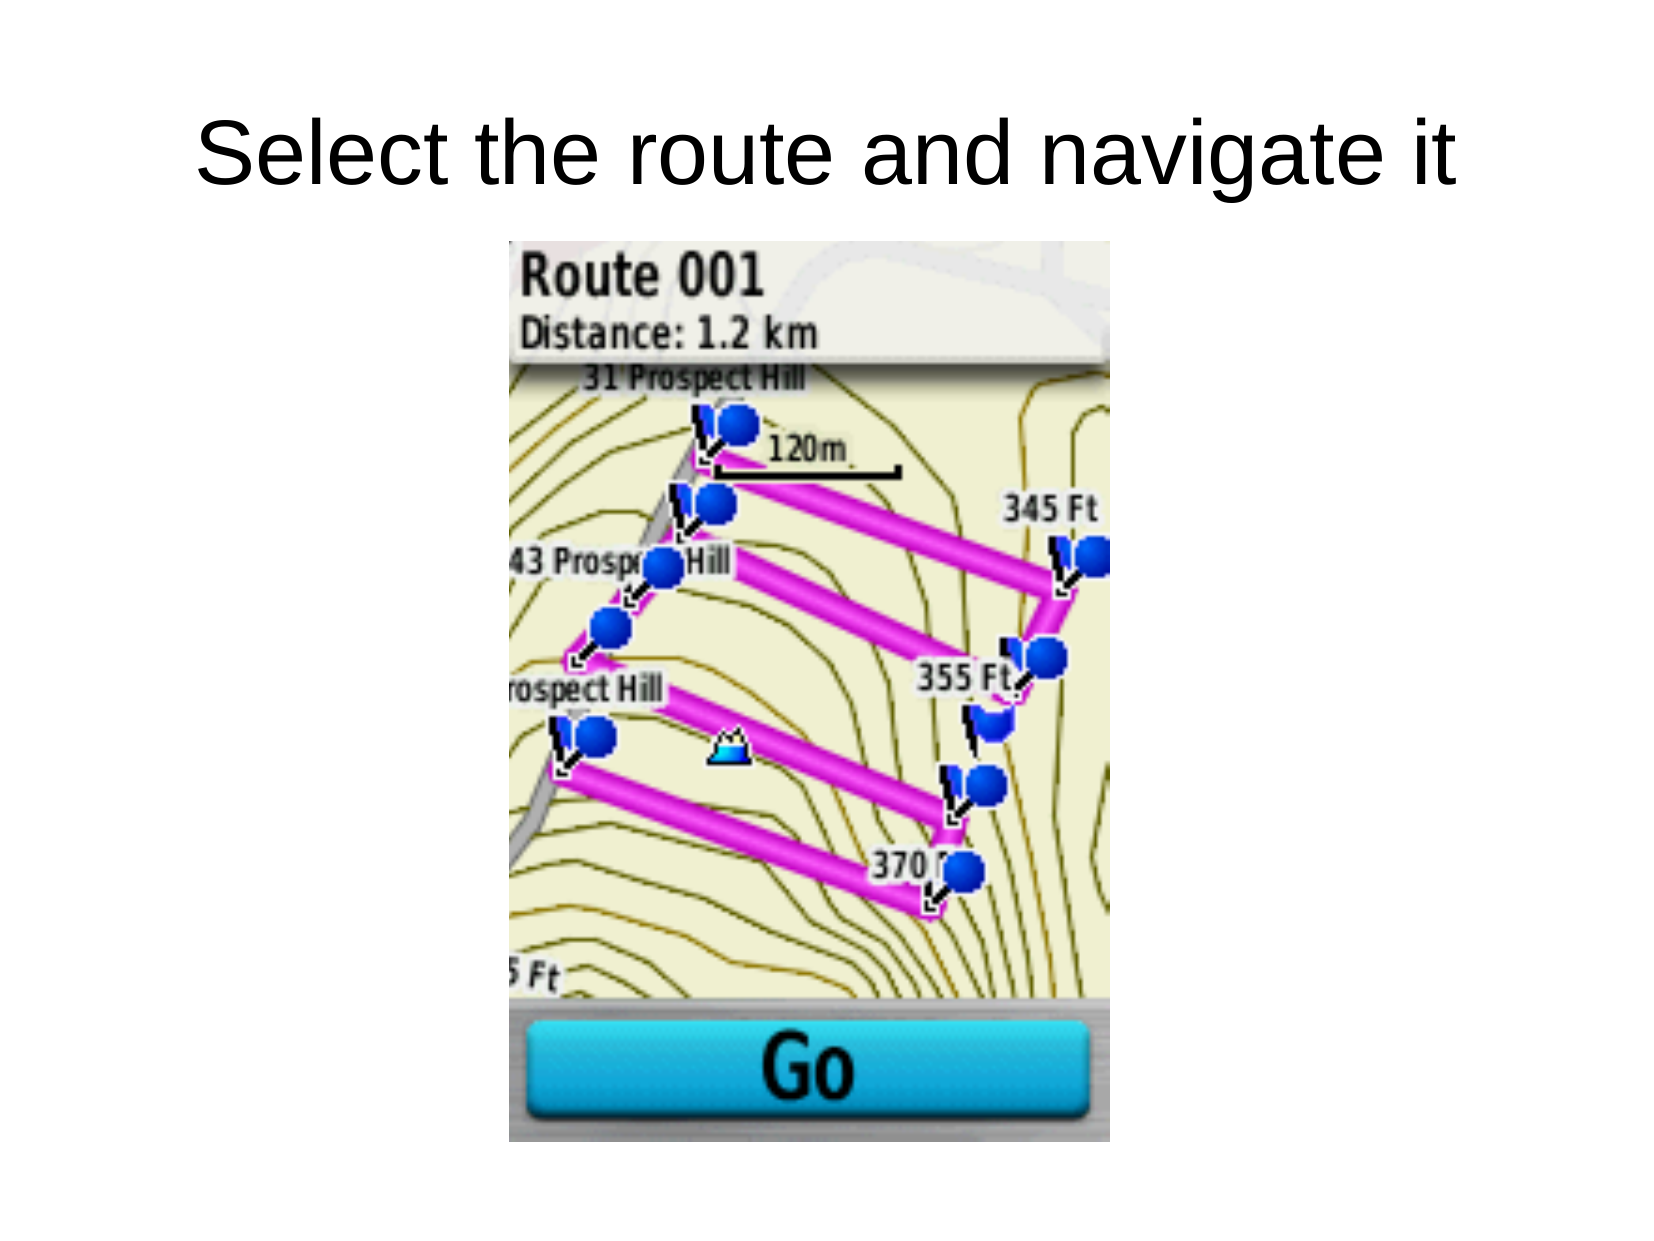

# Select the route and navigate it